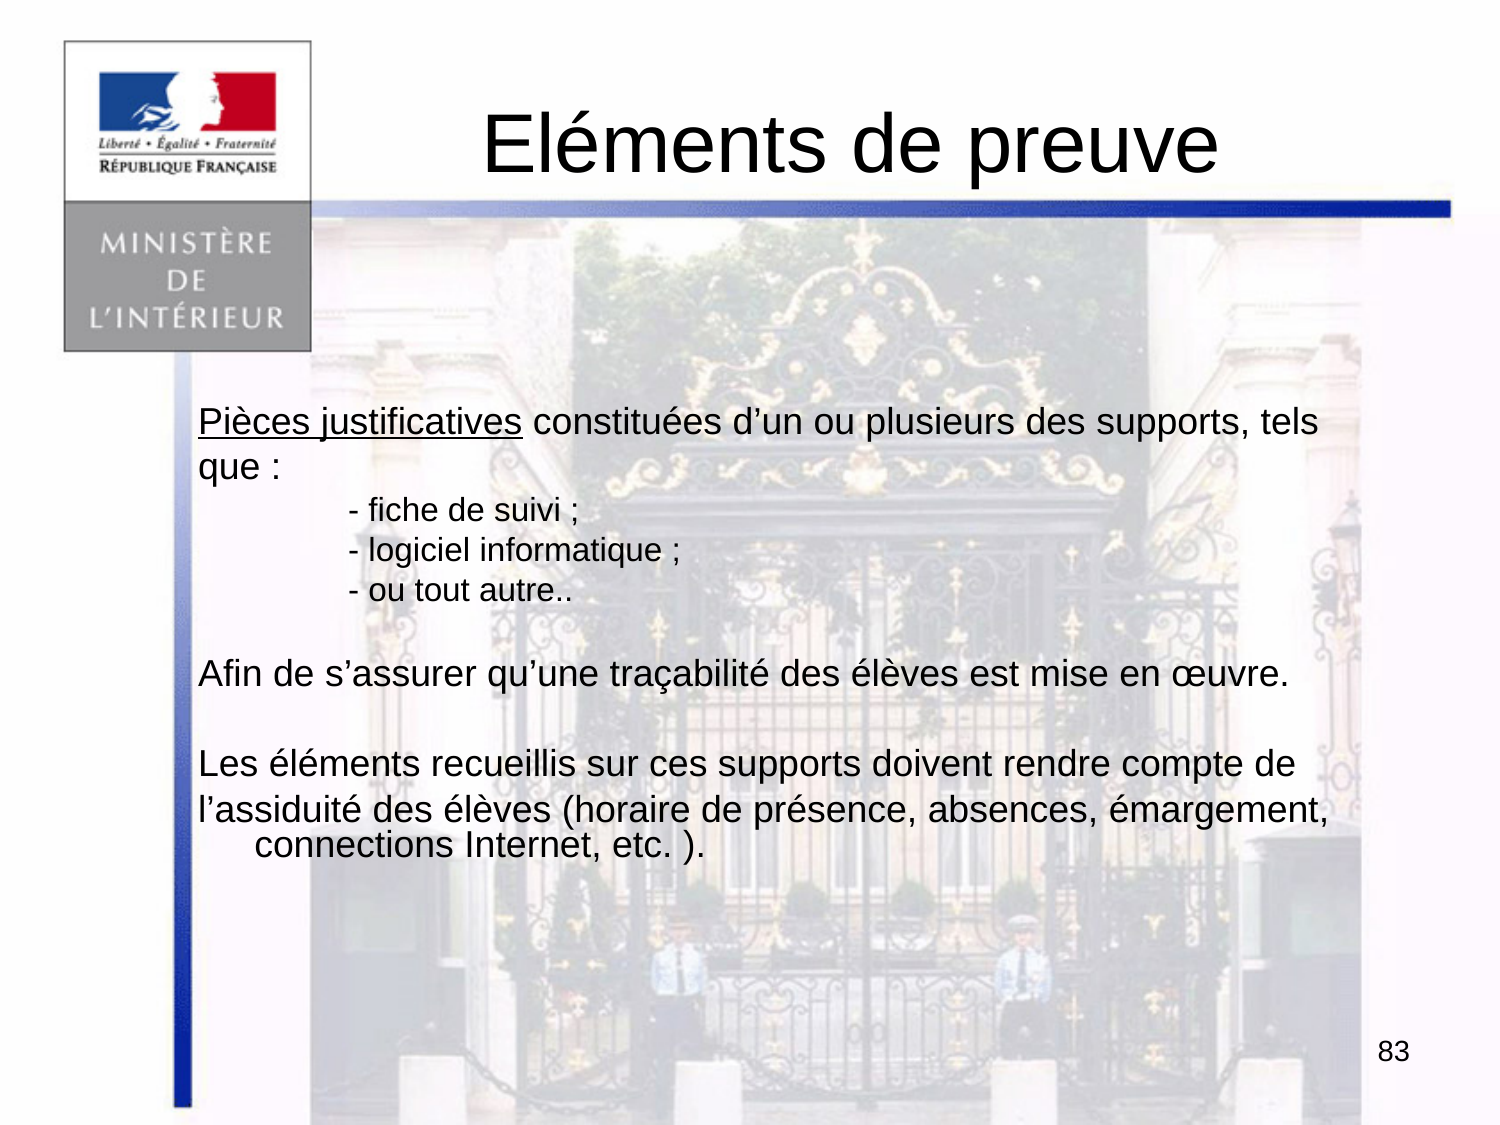

# Eléments de preuve
Pièces justificatives constituées d’un ou plusieurs des supports, tels
que :
- fiche de suivi ;
- logiciel informatique ;
- ou tout autre..
Afin de s’assurer qu’une traçabilité des élèves est mise en œuvre.
Les éléments recueillis sur ces supports doivent rendre compte de
l’assiduité des élèves (horaire de présence, absences, émargement, connections Internet, etc. ).